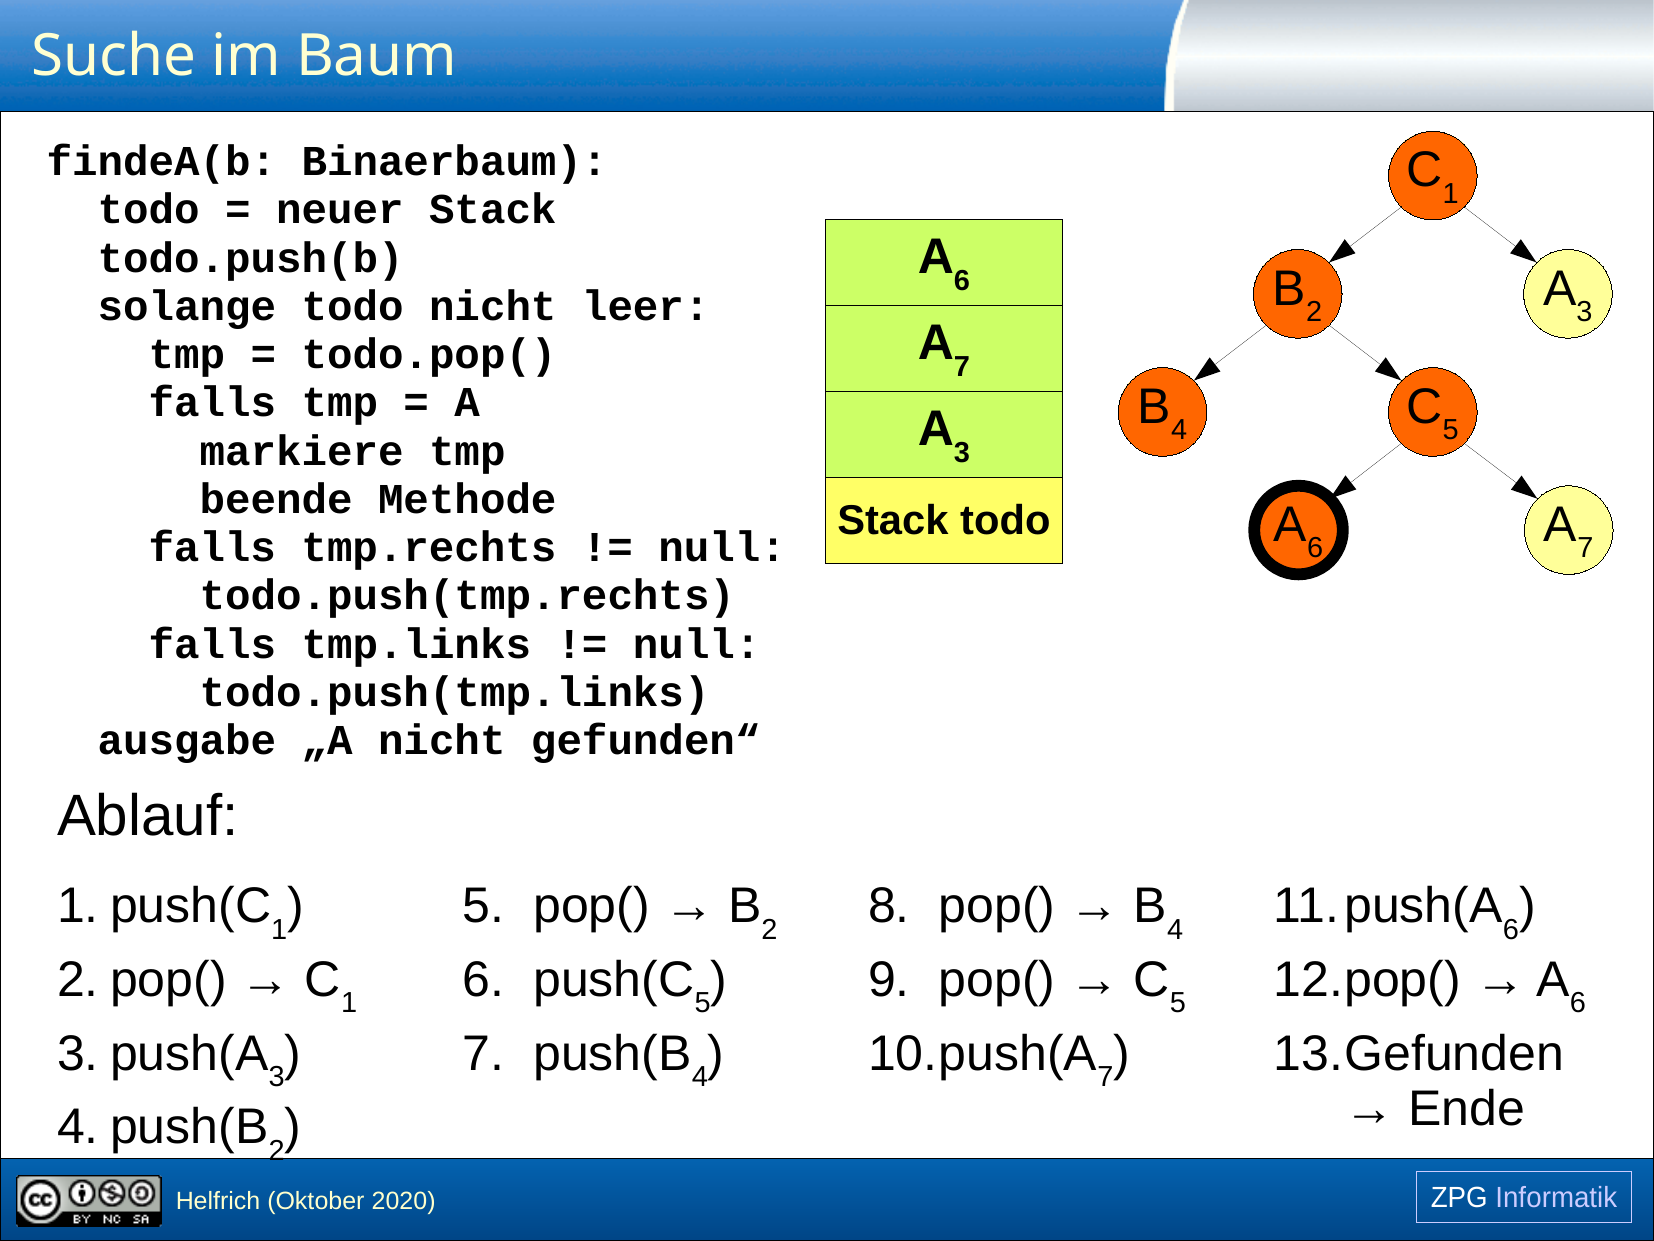

# Suche im Baum
C1
B2
A3
B4
C5
A6
A7
C1
C1
findeA(b: Binaerbaum):
 todo = neuer Stack
 todo.push(b)
 solange todo nicht leer:
 tmp = todo.pop()
 falls tmp = A
 markiere tmp
 beende Methode
 falls tmp.rechts != null:
 todo.push(tmp.rechts)
 falls tmp.links != null:
 todo.push(tmp.links)
 ausgabe „A nicht gefunden“
B4
A6
B2
B2
A3
B2
C5
A7
B4
B4
C5
C5
C1
A3
Stack todo
A6
A6
A6
A7
Ablauf:
push(C1)
pop() → C1
push(A3)
push(B2)
pop() → B2
push(C5)
push(B4)
pop() → B4
pop() → C5
push(A7)
push(A6)
pop() → A6
Gefunden
→ Ende